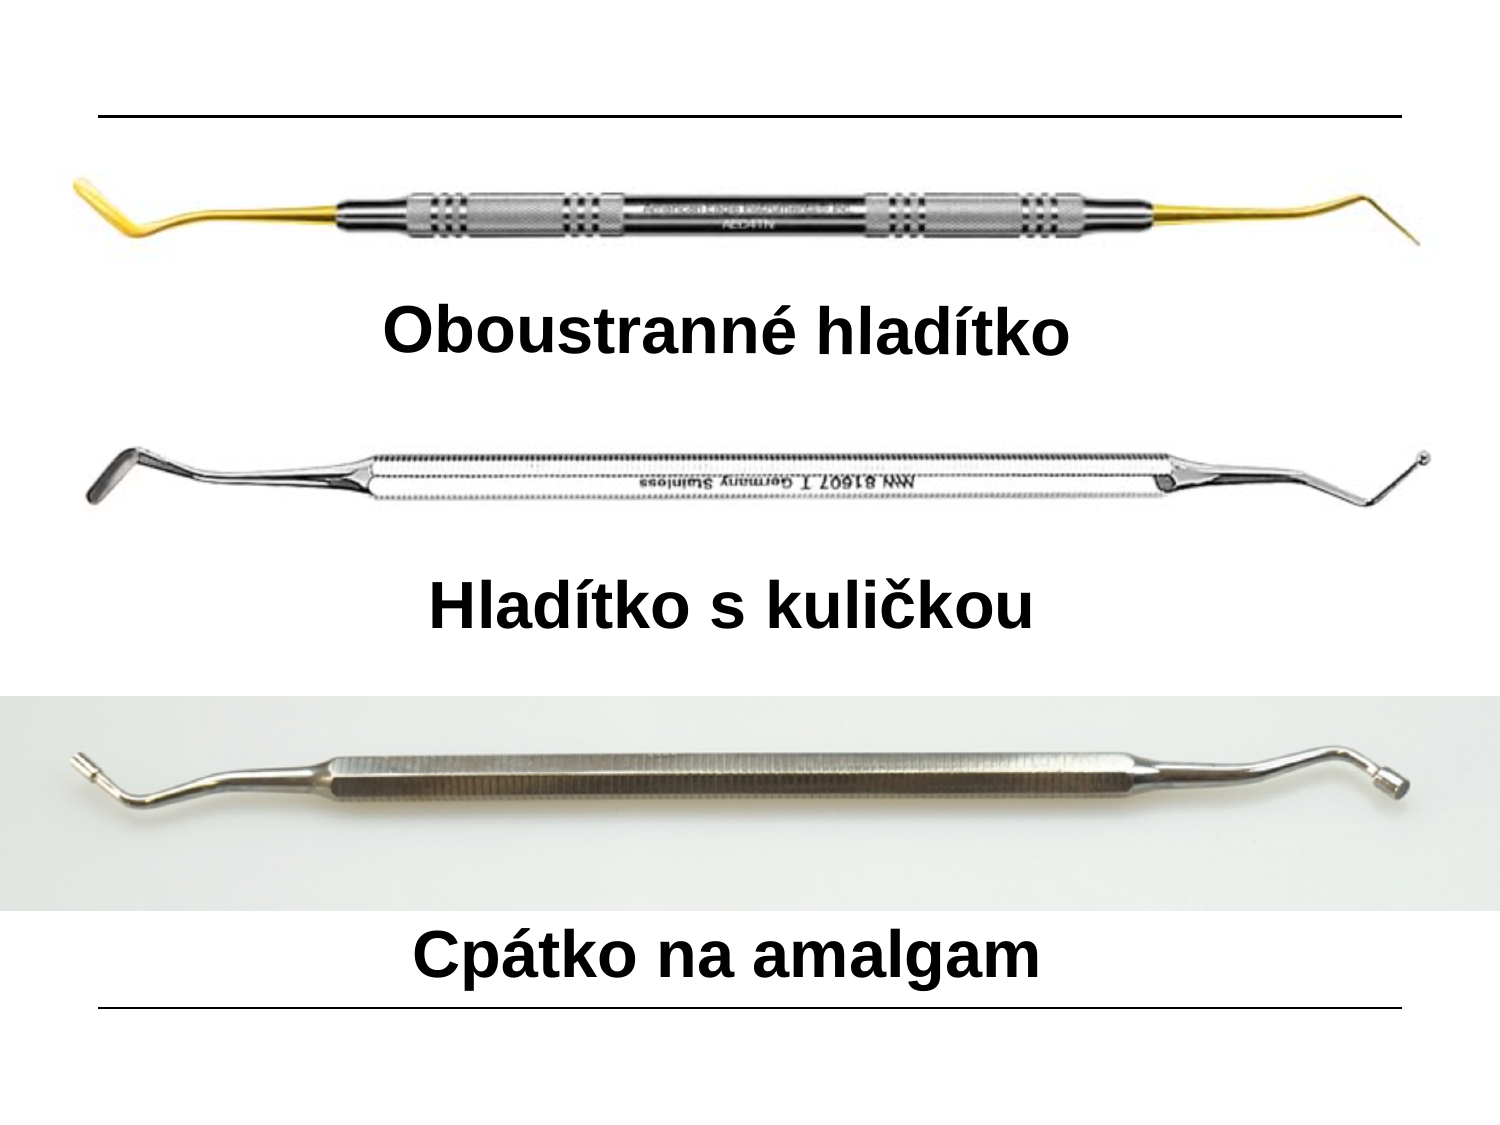

# Oboustranné hladítko
Hladítko s kuličkou
Cpátko na amalgam